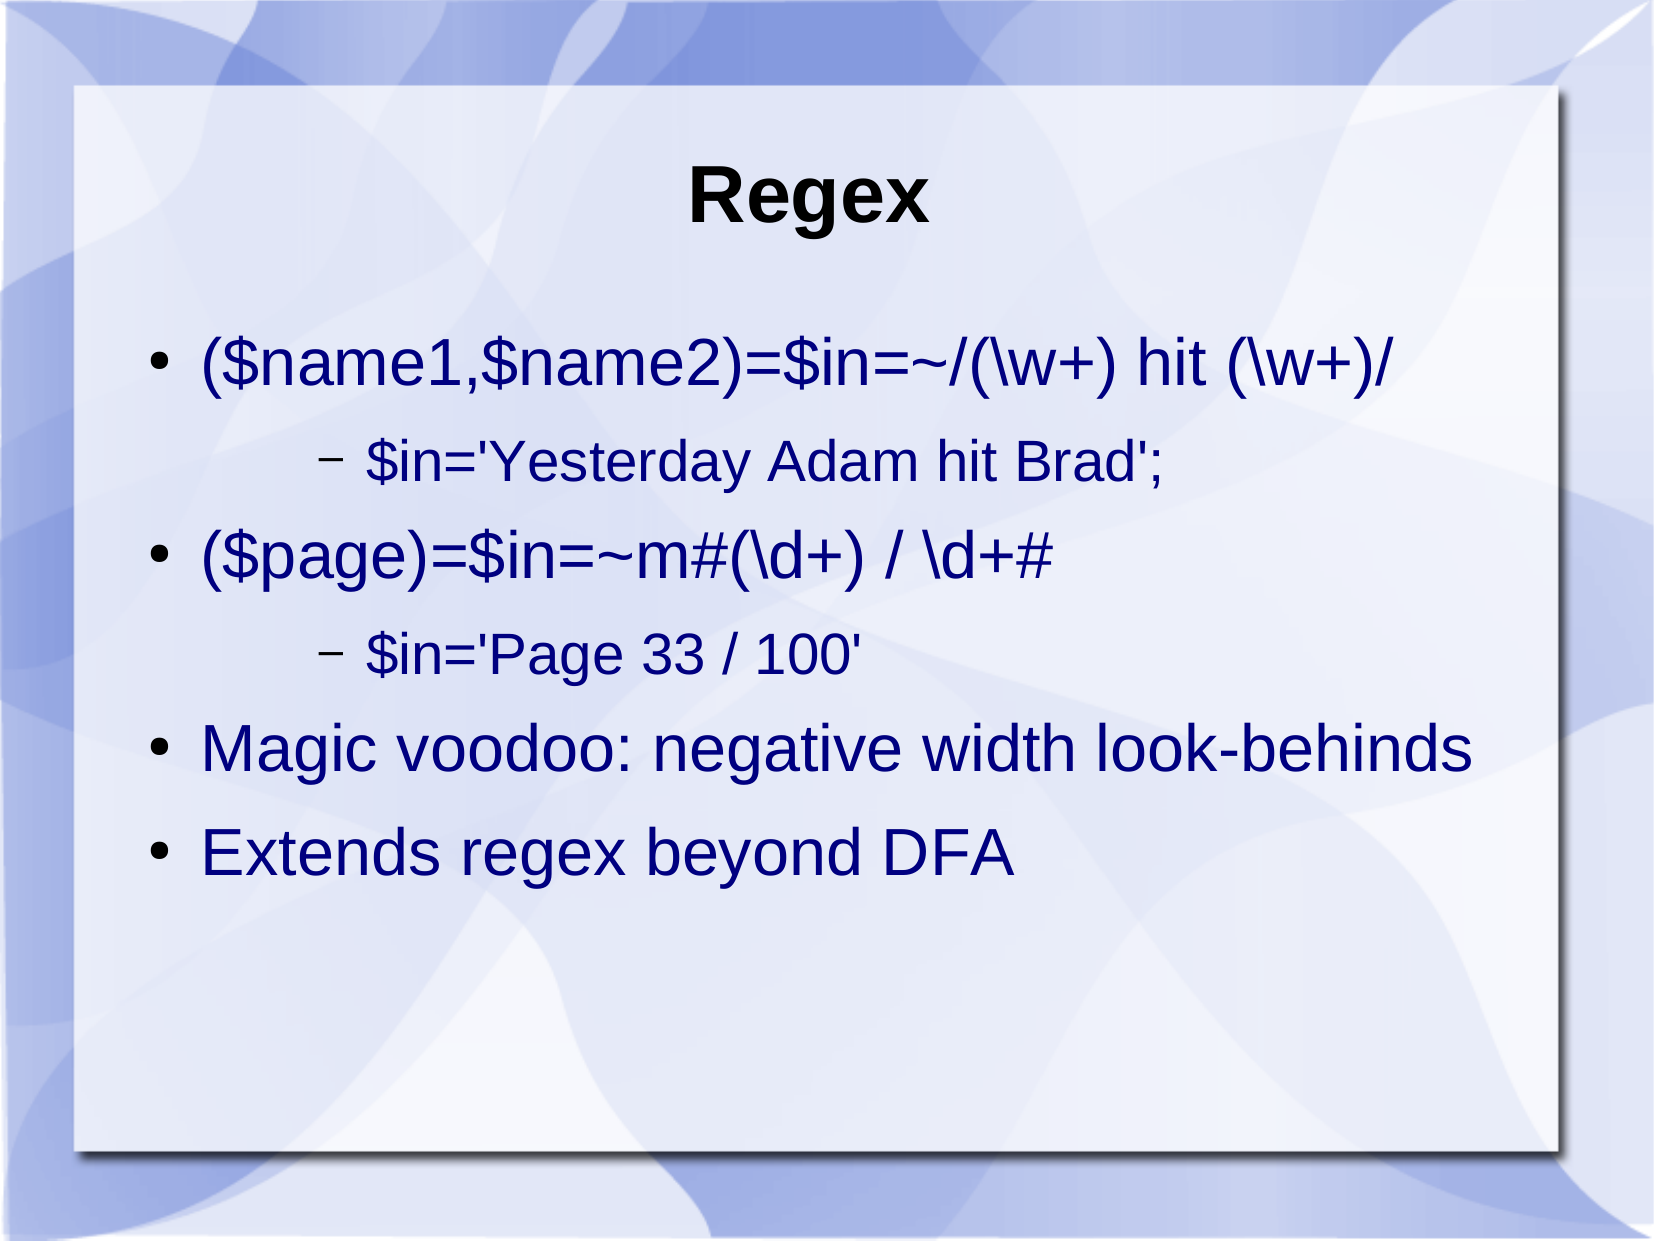

# Regex
($name1,$name2)=$in=~/(\w+) hit (\w+)/
$in='Yesterday Adam hit Brad';
($page)=$in=~m#(\d+) / \d+#
$in='Page 33 / 100'
Magic voodoo: negative width look-behinds
Extends regex beyond DFA